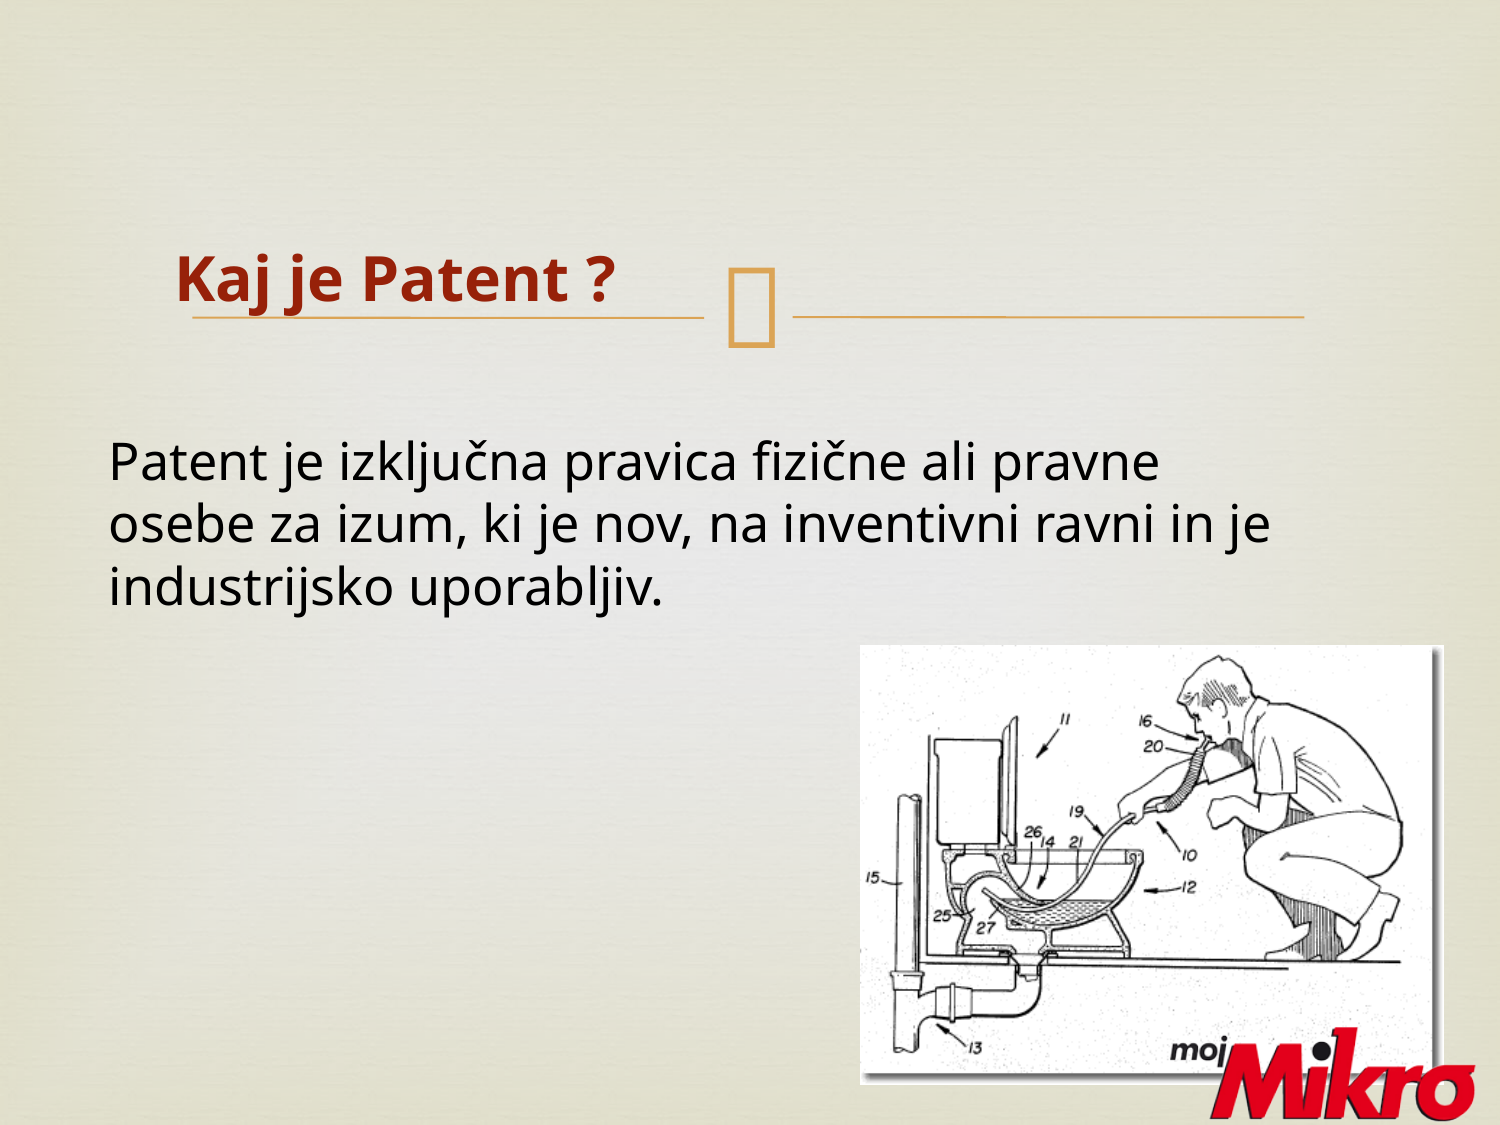

Kaj je Patent ?
Patent je izključna pravica fizične ali pravne osebe za izum, ki je nov, na inventivni ravni in je industrijsko uporabljiv.